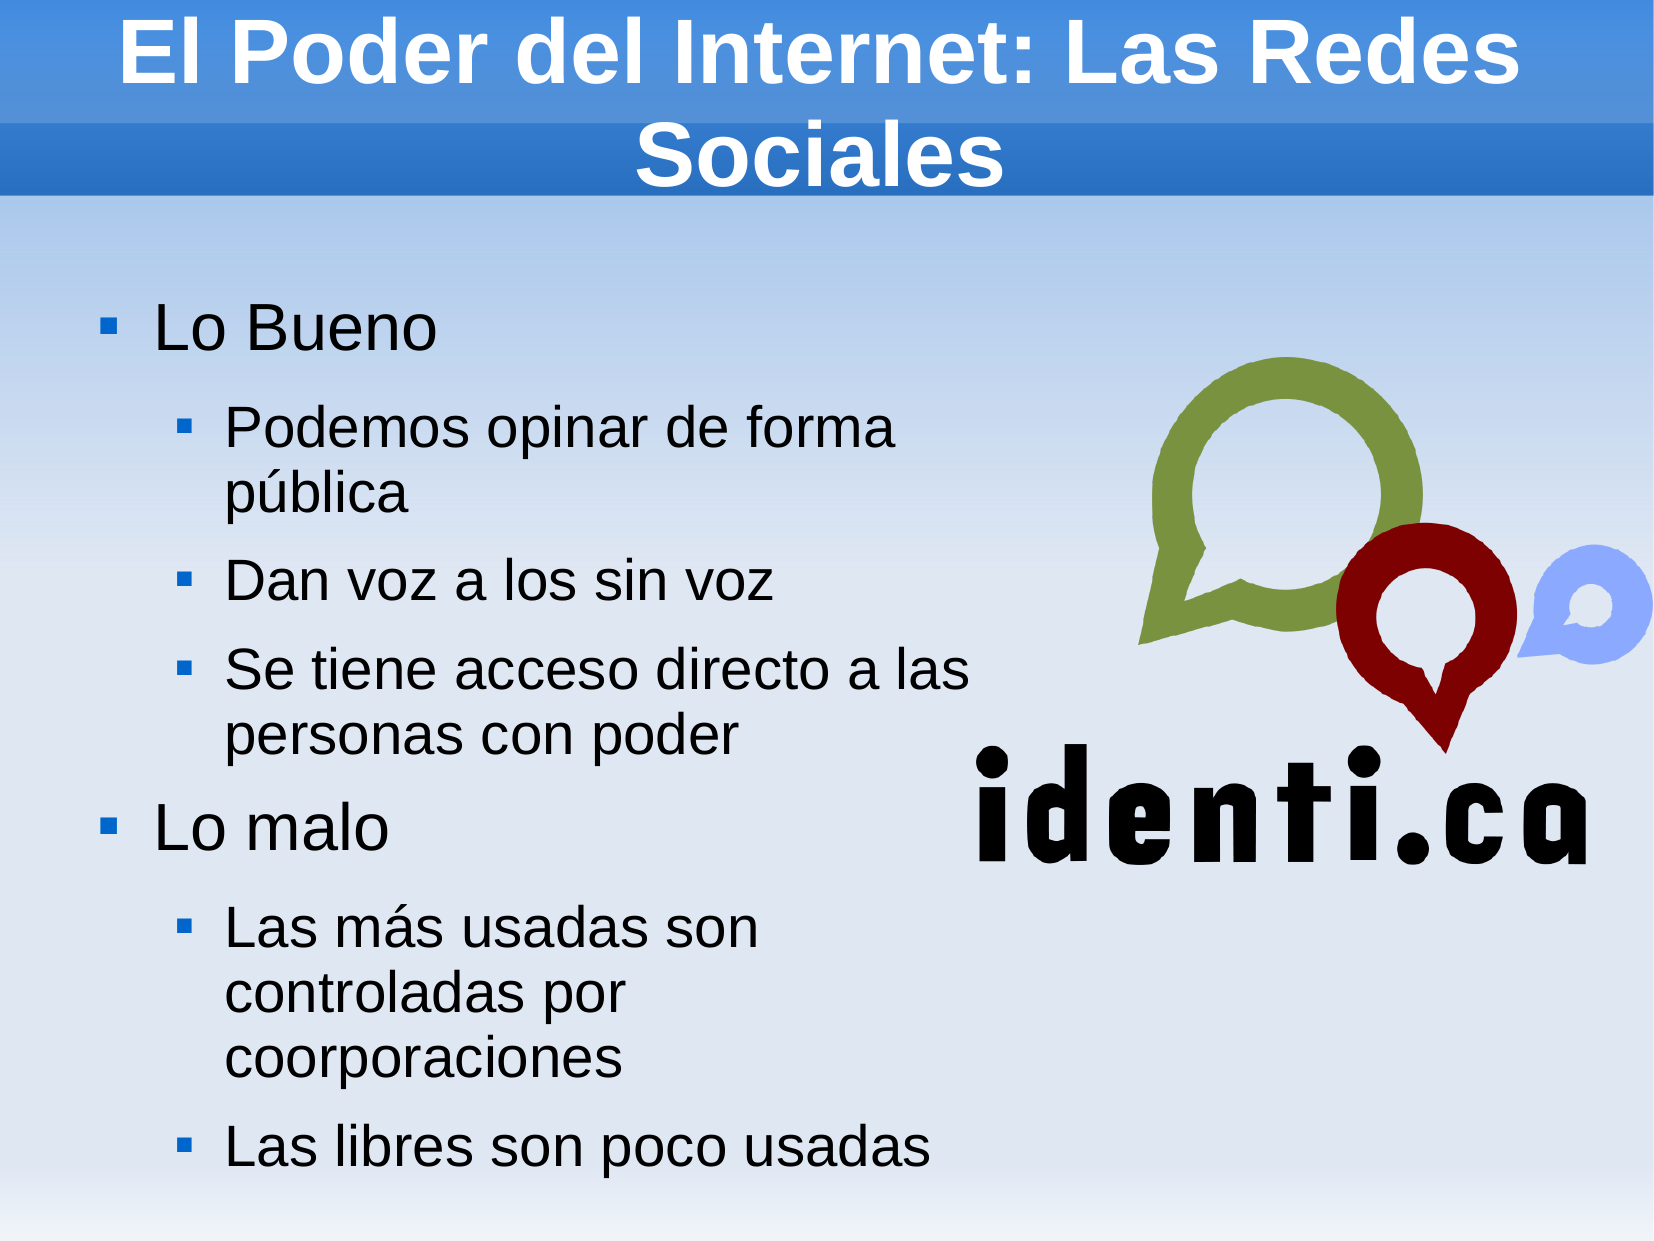

# El Poder del Internet: Las Redes Sociales
Lo Bueno
Podemos opinar de forma pública
Dan voz a los sin voz
Se tiene acceso directo a las personas con poder
Lo malo
Las más usadas son controladas por coorporaciones
Las libres son poco usadas